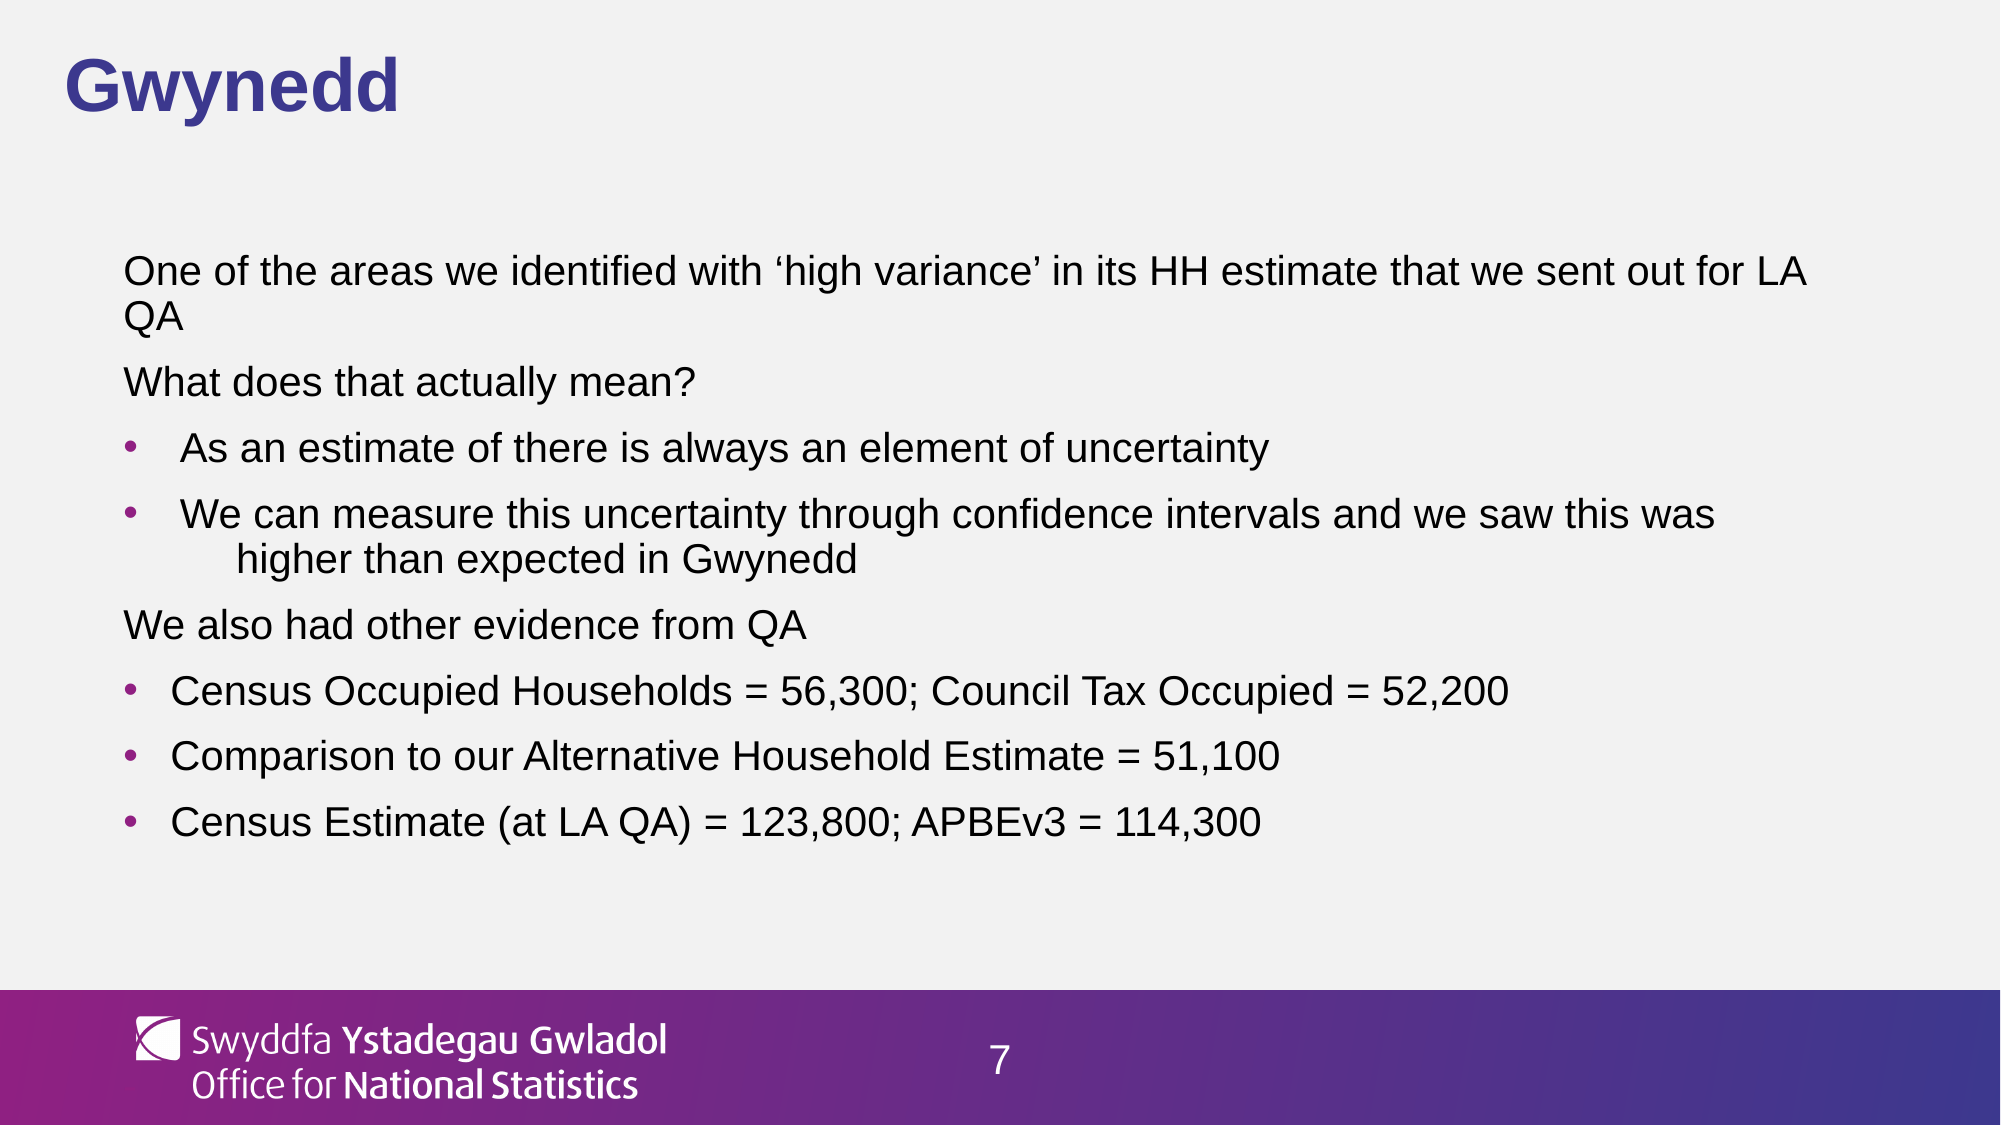

# Gwynedd
One of the areas we identified with ‘high variance’ in its HH estimate that we sent out for LA QA
What does that actually mean?
As an estimate of there is always an element of uncertainty
We can measure this uncertainty through confidence intervals and we saw this was higher than expected in Gwynedd
We also had other evidence from QA
Census Occupied Households = 56,300; Council Tax Occupied = 52,200
Comparison to our Alternative Household Estimate = 51,100
Census Estimate (at LA QA) = 123,800; APBEv3 = 114,300